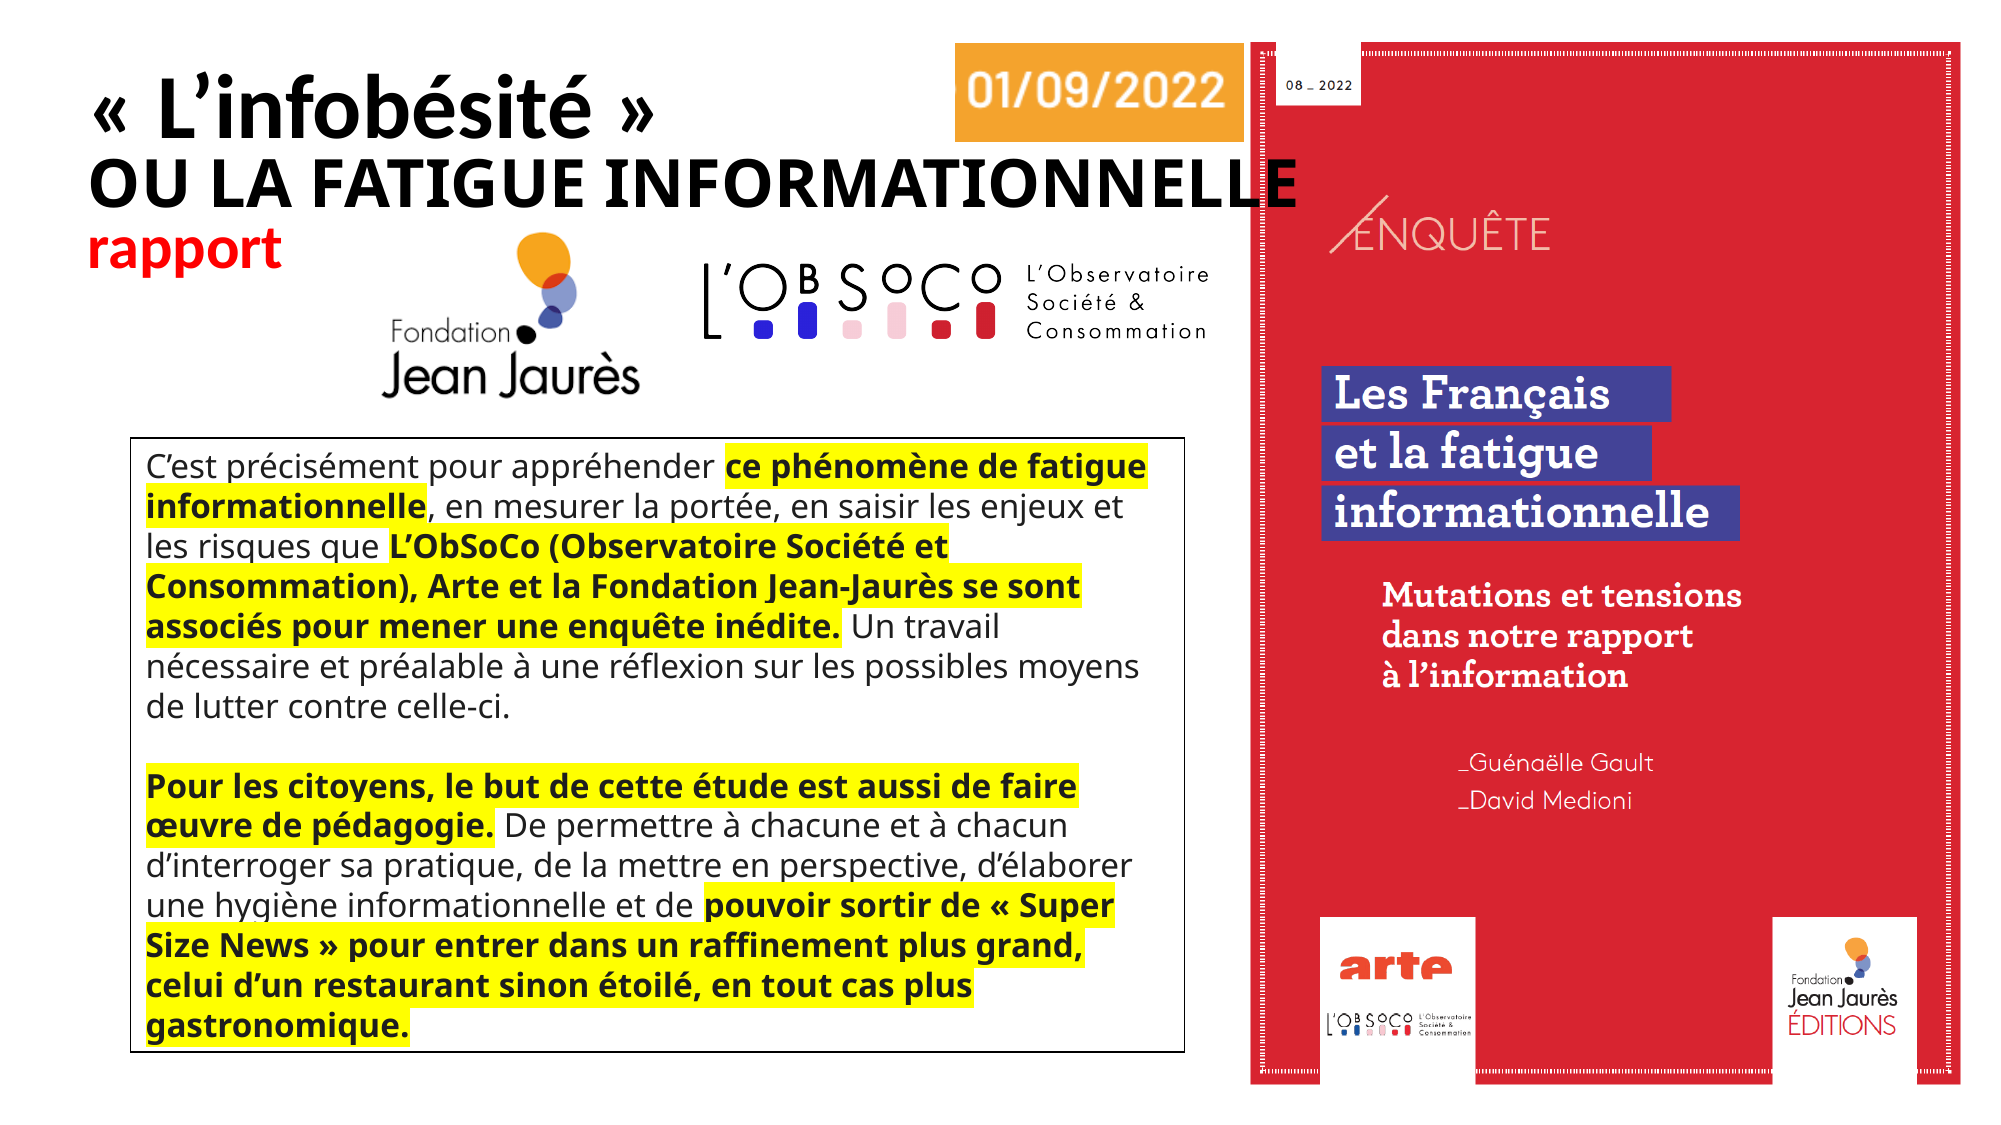

« L’infobésité »
Ou LA fatigue informationnelle
rapport
C’est précisément pour appréhender ce phénomène de fatigue informationnelle, en mesurer la portée, en saisir les enjeux et les risques que L’ObSoCo (Observatoire Société et Consommation), Arte et la Fondation Jean-Jaurès se sont associés pour mener une enquête inédite. Un travail nécessaire et préalable à une réflexion sur les possibles moyens de lutter contre celle-ci.
Pour les citoyens, le but de cette étude est aussi de faire œuvre de pédagogie. De permettre à chacune et à chacun d’interroger sa pratique, de la mettre en perspective, d’élaborer une hygiène informationnelle et de pouvoir sortir de « Super Size News » pour entrer dans un raffinement plus grand, celui d’un restaurant sinon étoilé, en tout cas plus gastronomique.